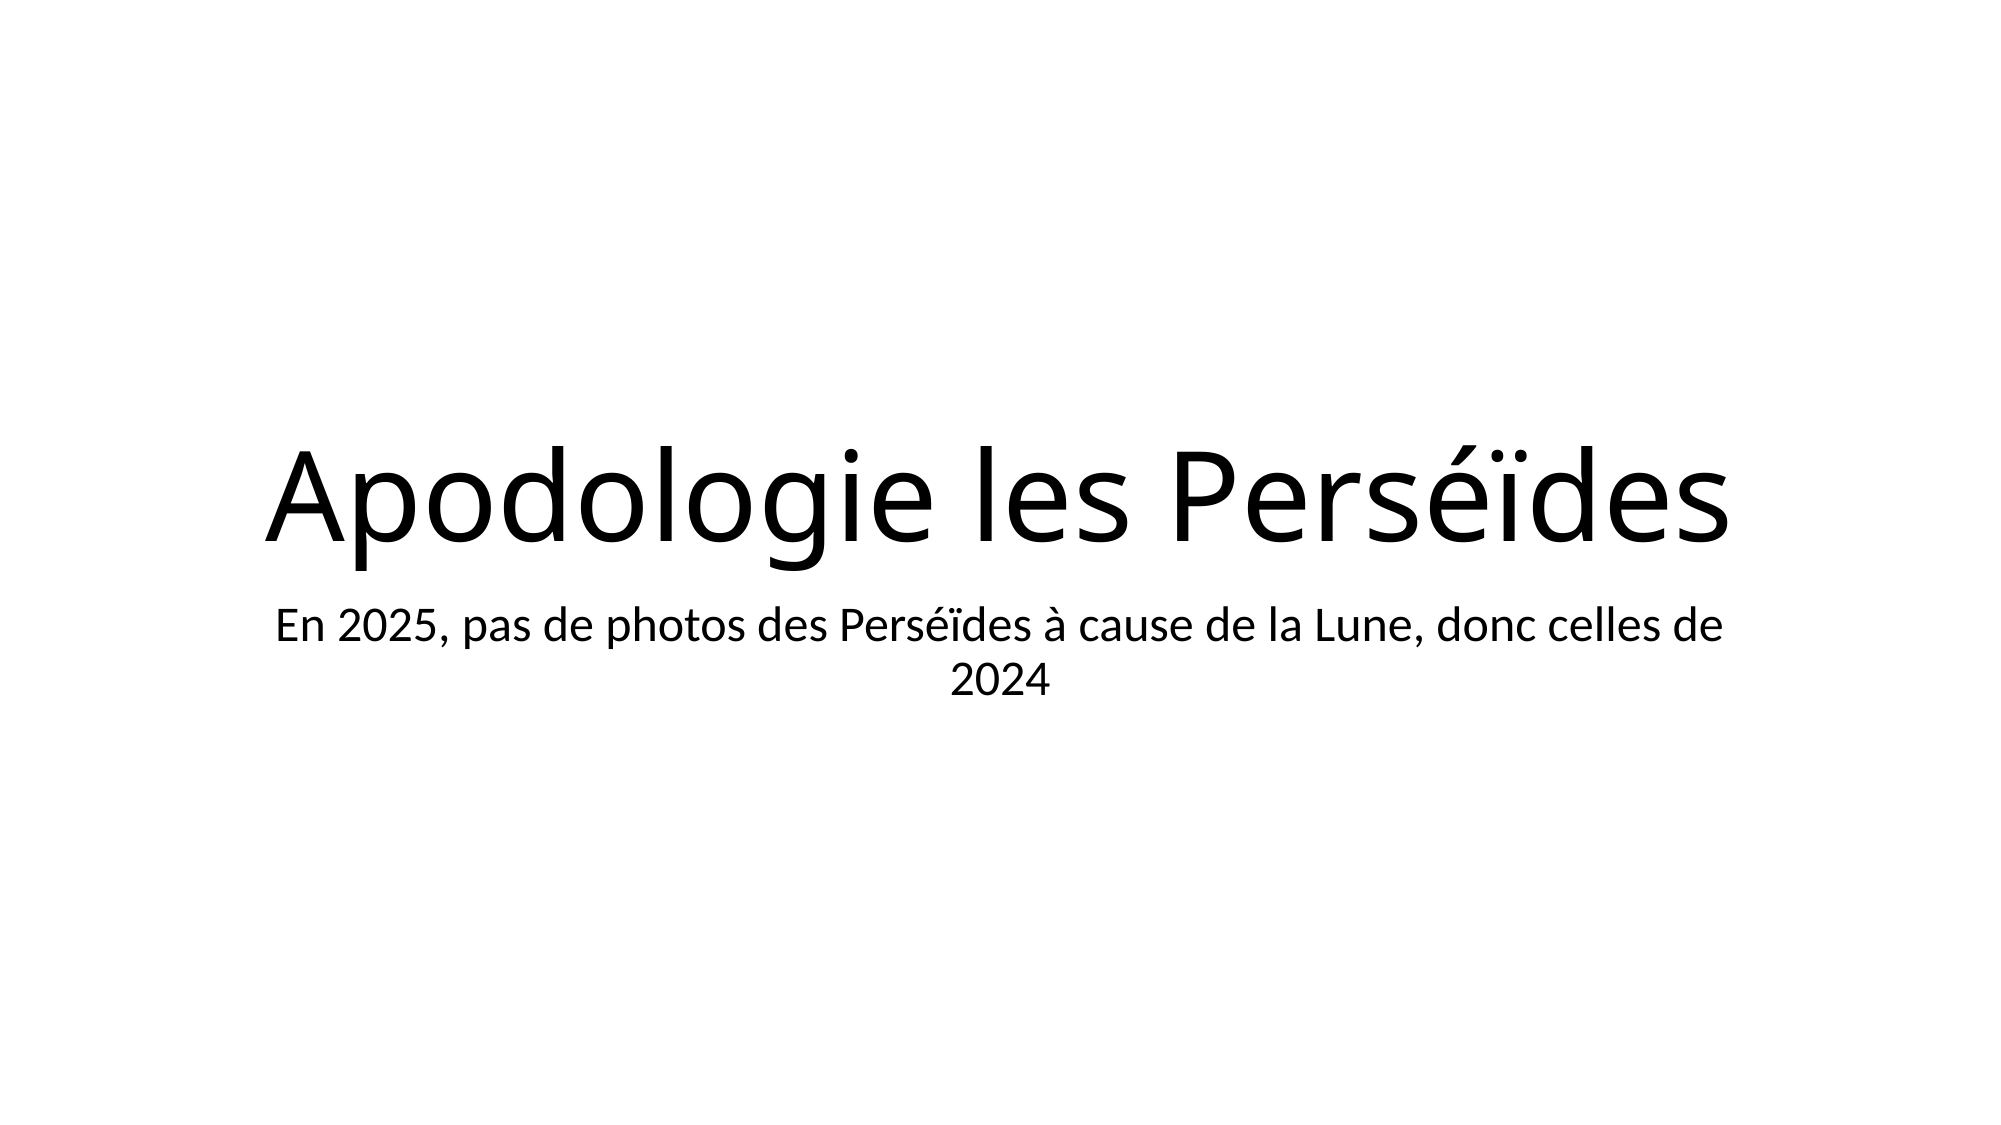

# Apodologie les Perséïdes
En 2025, pas de photos des Perséïdes à cause de la Lune, donc celles de 2024